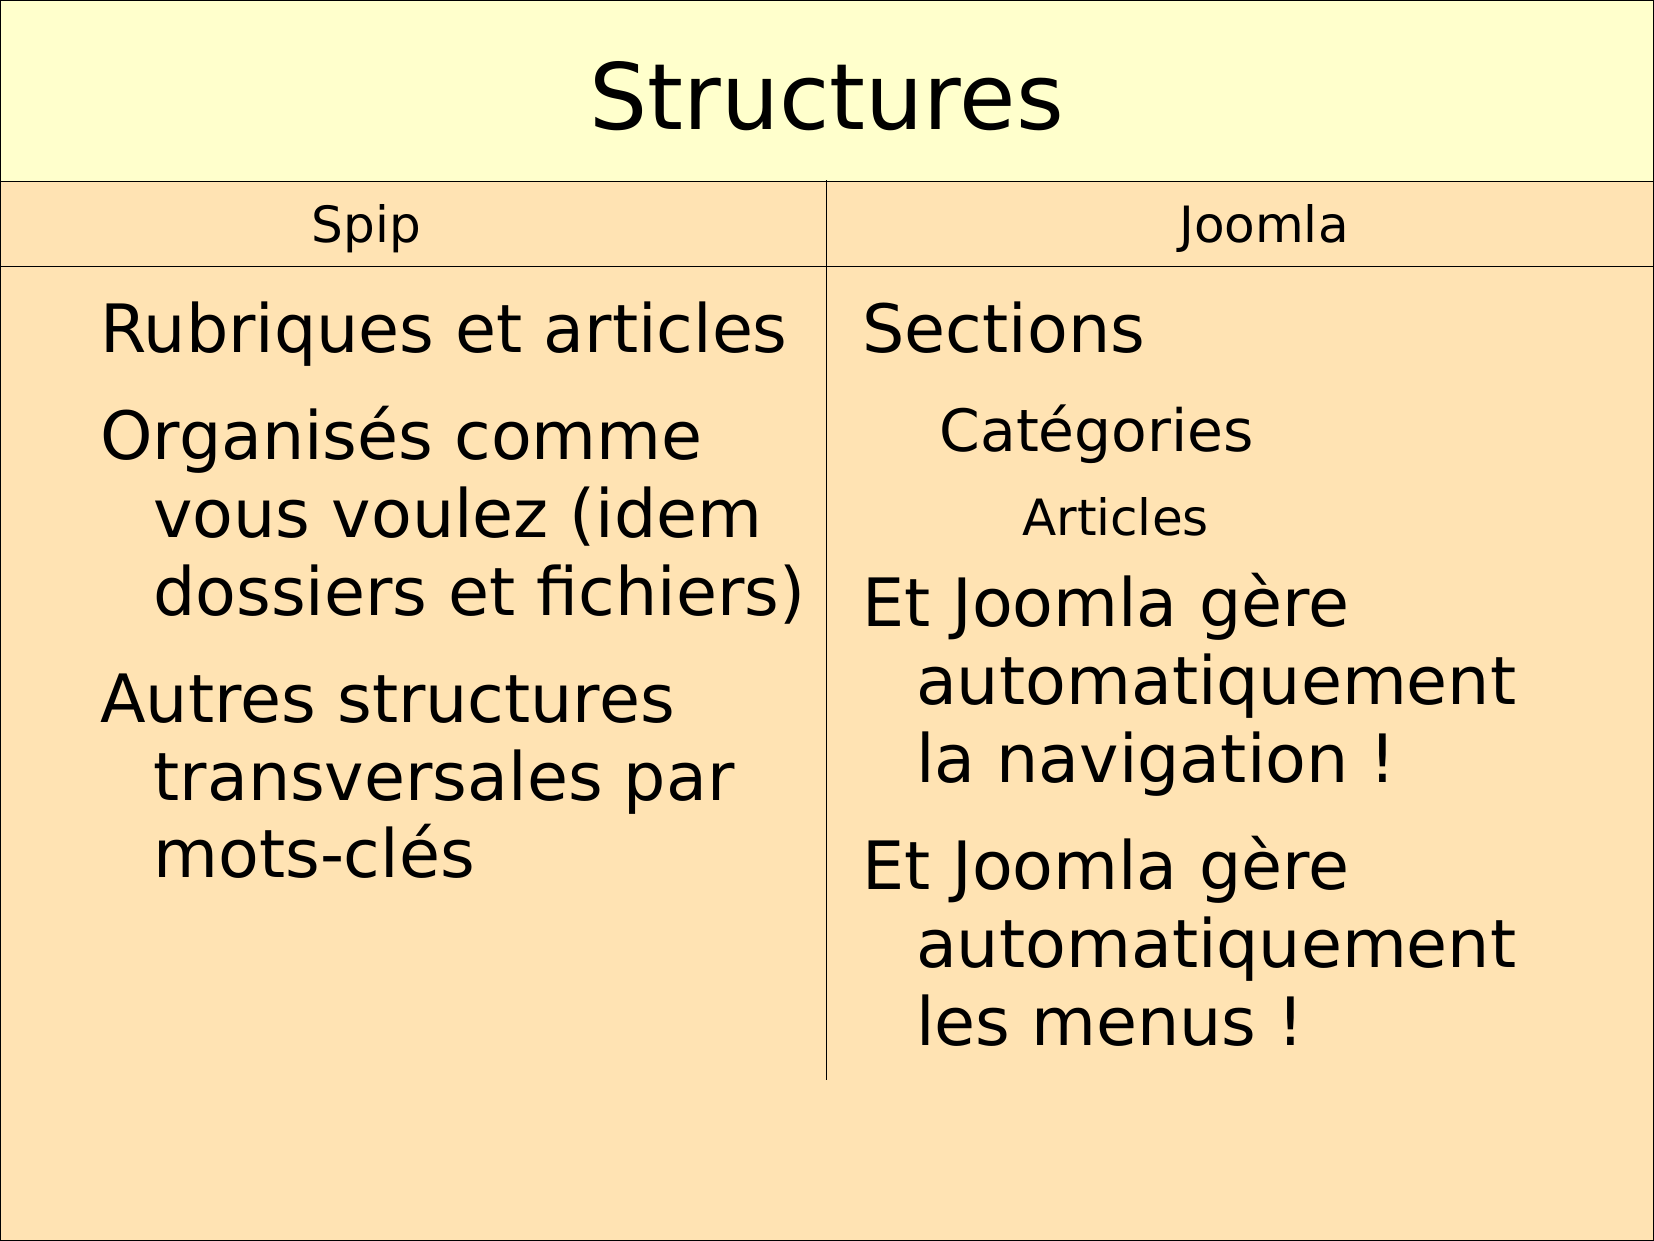

# Structures
Rubriques et articles
Organisés comme vous voulez (idem dossiers et fichiers)
Autres structures transversales par mots-clés
Sections
Catégories
Articles
Et Joomla gère automatiquement la navigation !
Et Joomla gère automatiquement les menus !